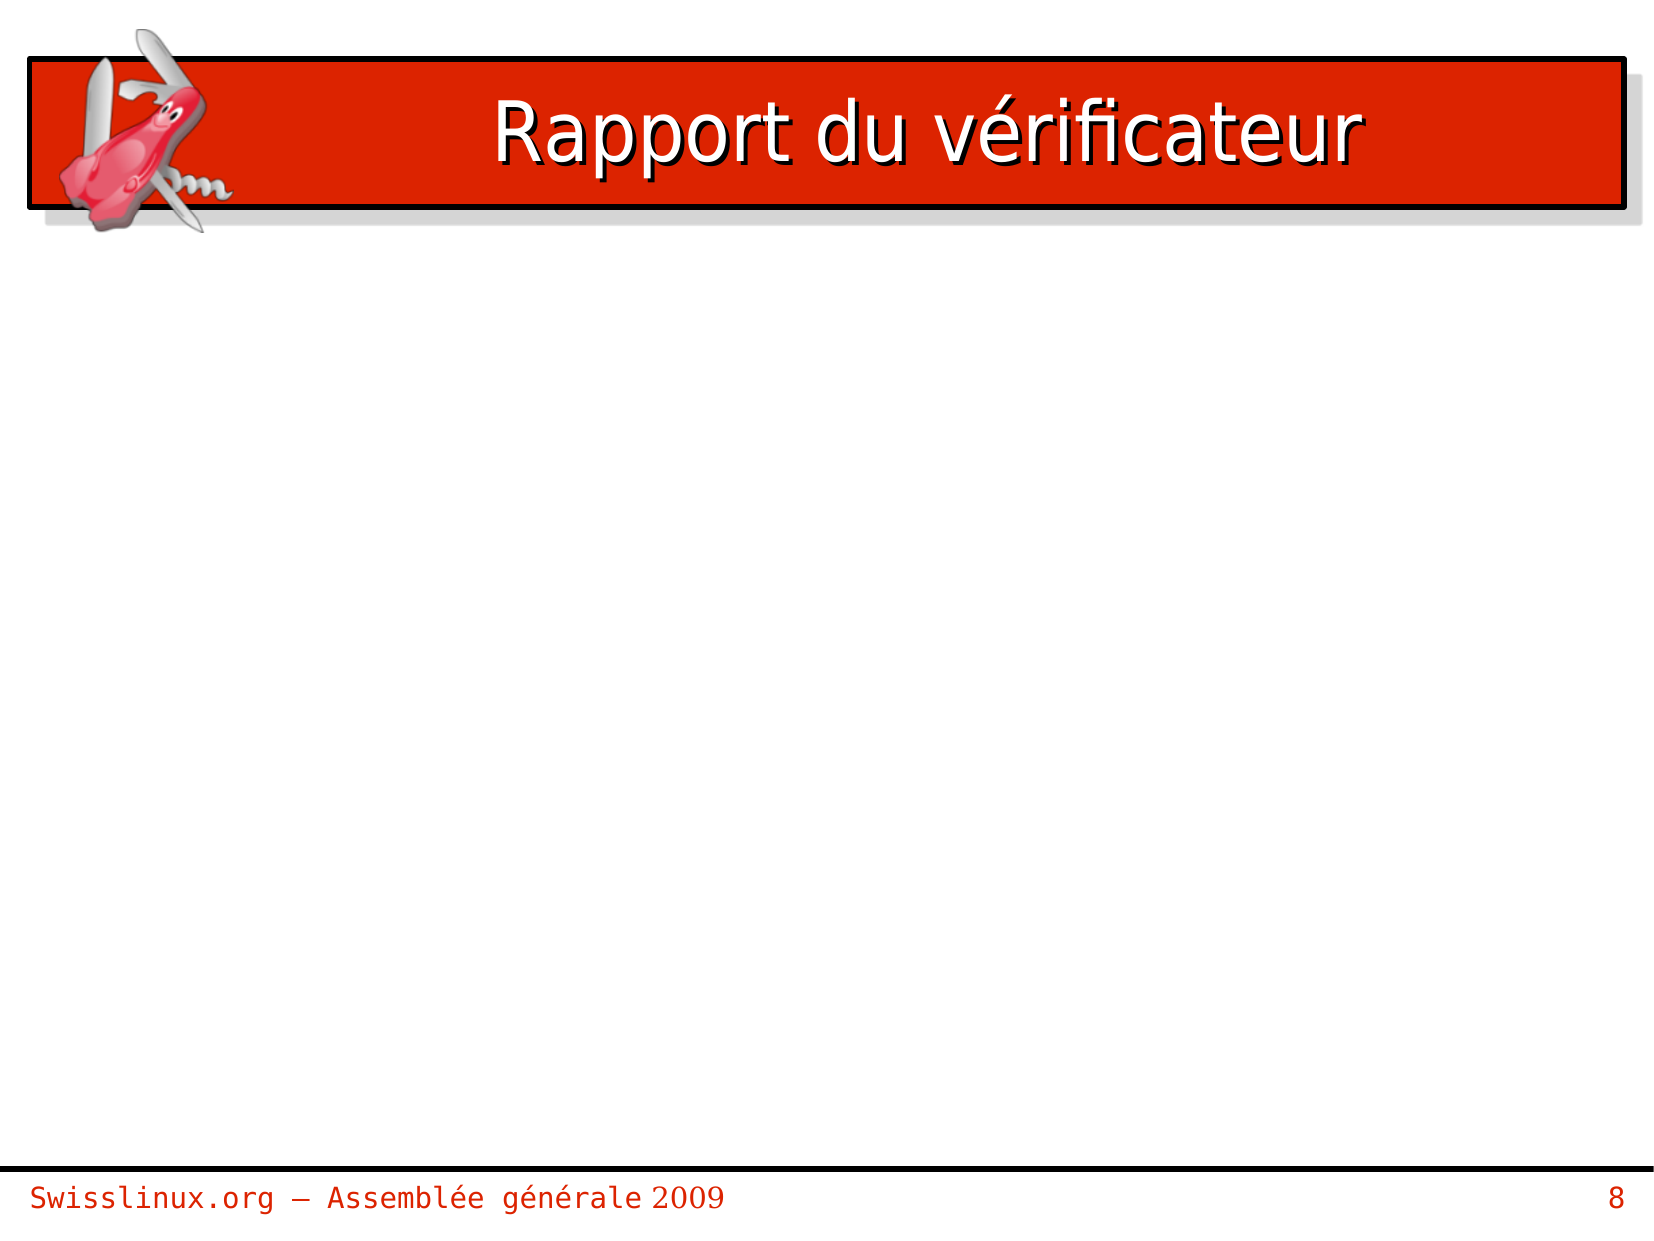

# Rapport du vérificateur
26 Janvier 2007
8